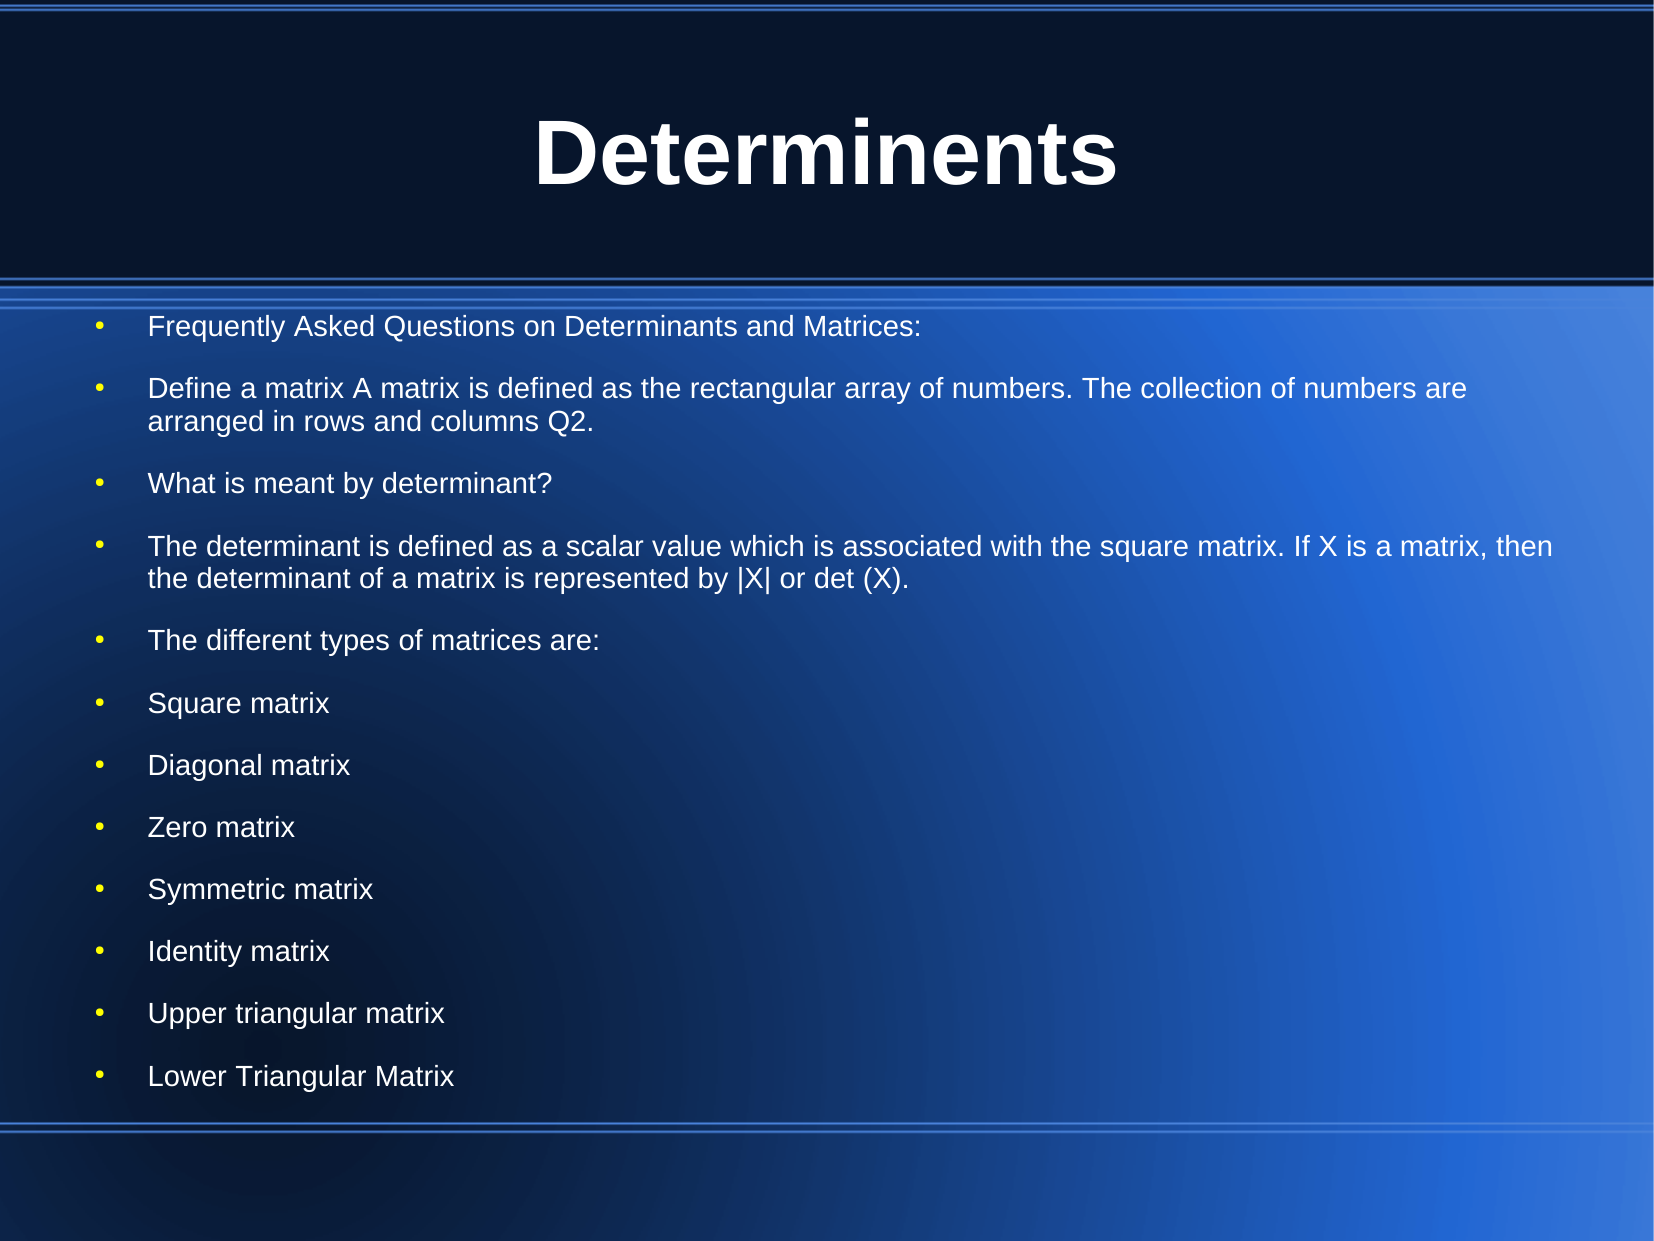

# Determinents
Frequently Asked Questions on Determinants and Matrices:
Define a matrix A matrix is defined as the rectangular array of numbers. The collection of numbers are arranged in rows and columns Q2.
What is meant by determinant?
The determinant is defined as a scalar value which is associated with the square matrix. If X is a matrix, then the determinant of a matrix is represented by |X| or det (X).
The different types of matrices are:
Square matrix
Diagonal matrix
Zero matrix
Symmetric matrix
Identity matrix
Upper triangular matrix
Lower Triangular Matrix